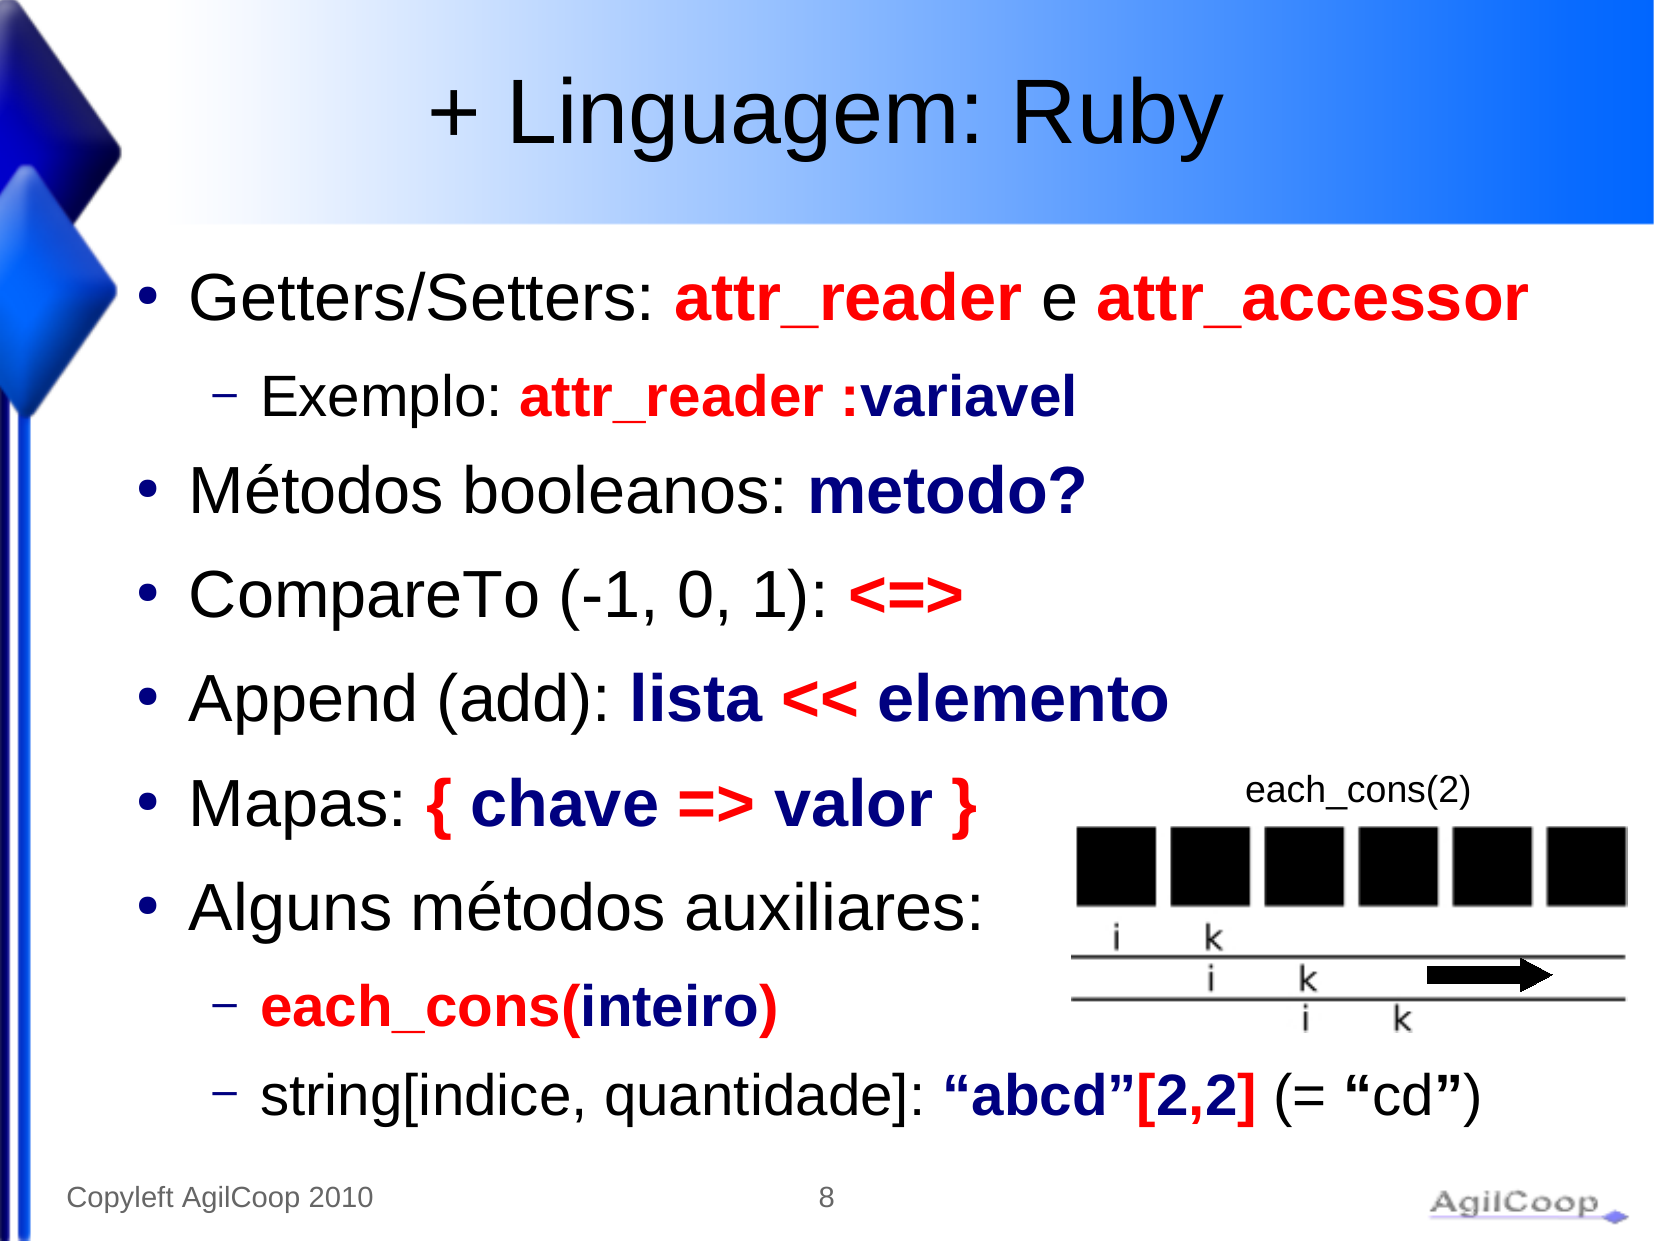

# + Linguagem: Ruby
Getters/Setters: attr_reader e attr_accessor
Exemplo: attr_reader :variavel
Métodos booleanos: metodo?
CompareTo (-1, 0, 1): <=>
Append (add): lista << elemento
Mapas: { chave => valor }
Alguns métodos auxiliares:
each_cons(inteiro)
string[indice, quantidade]: “abcd”[2,2] (= “cd”)
each_cons(2)
Copyleft AgilCoop 2010
8